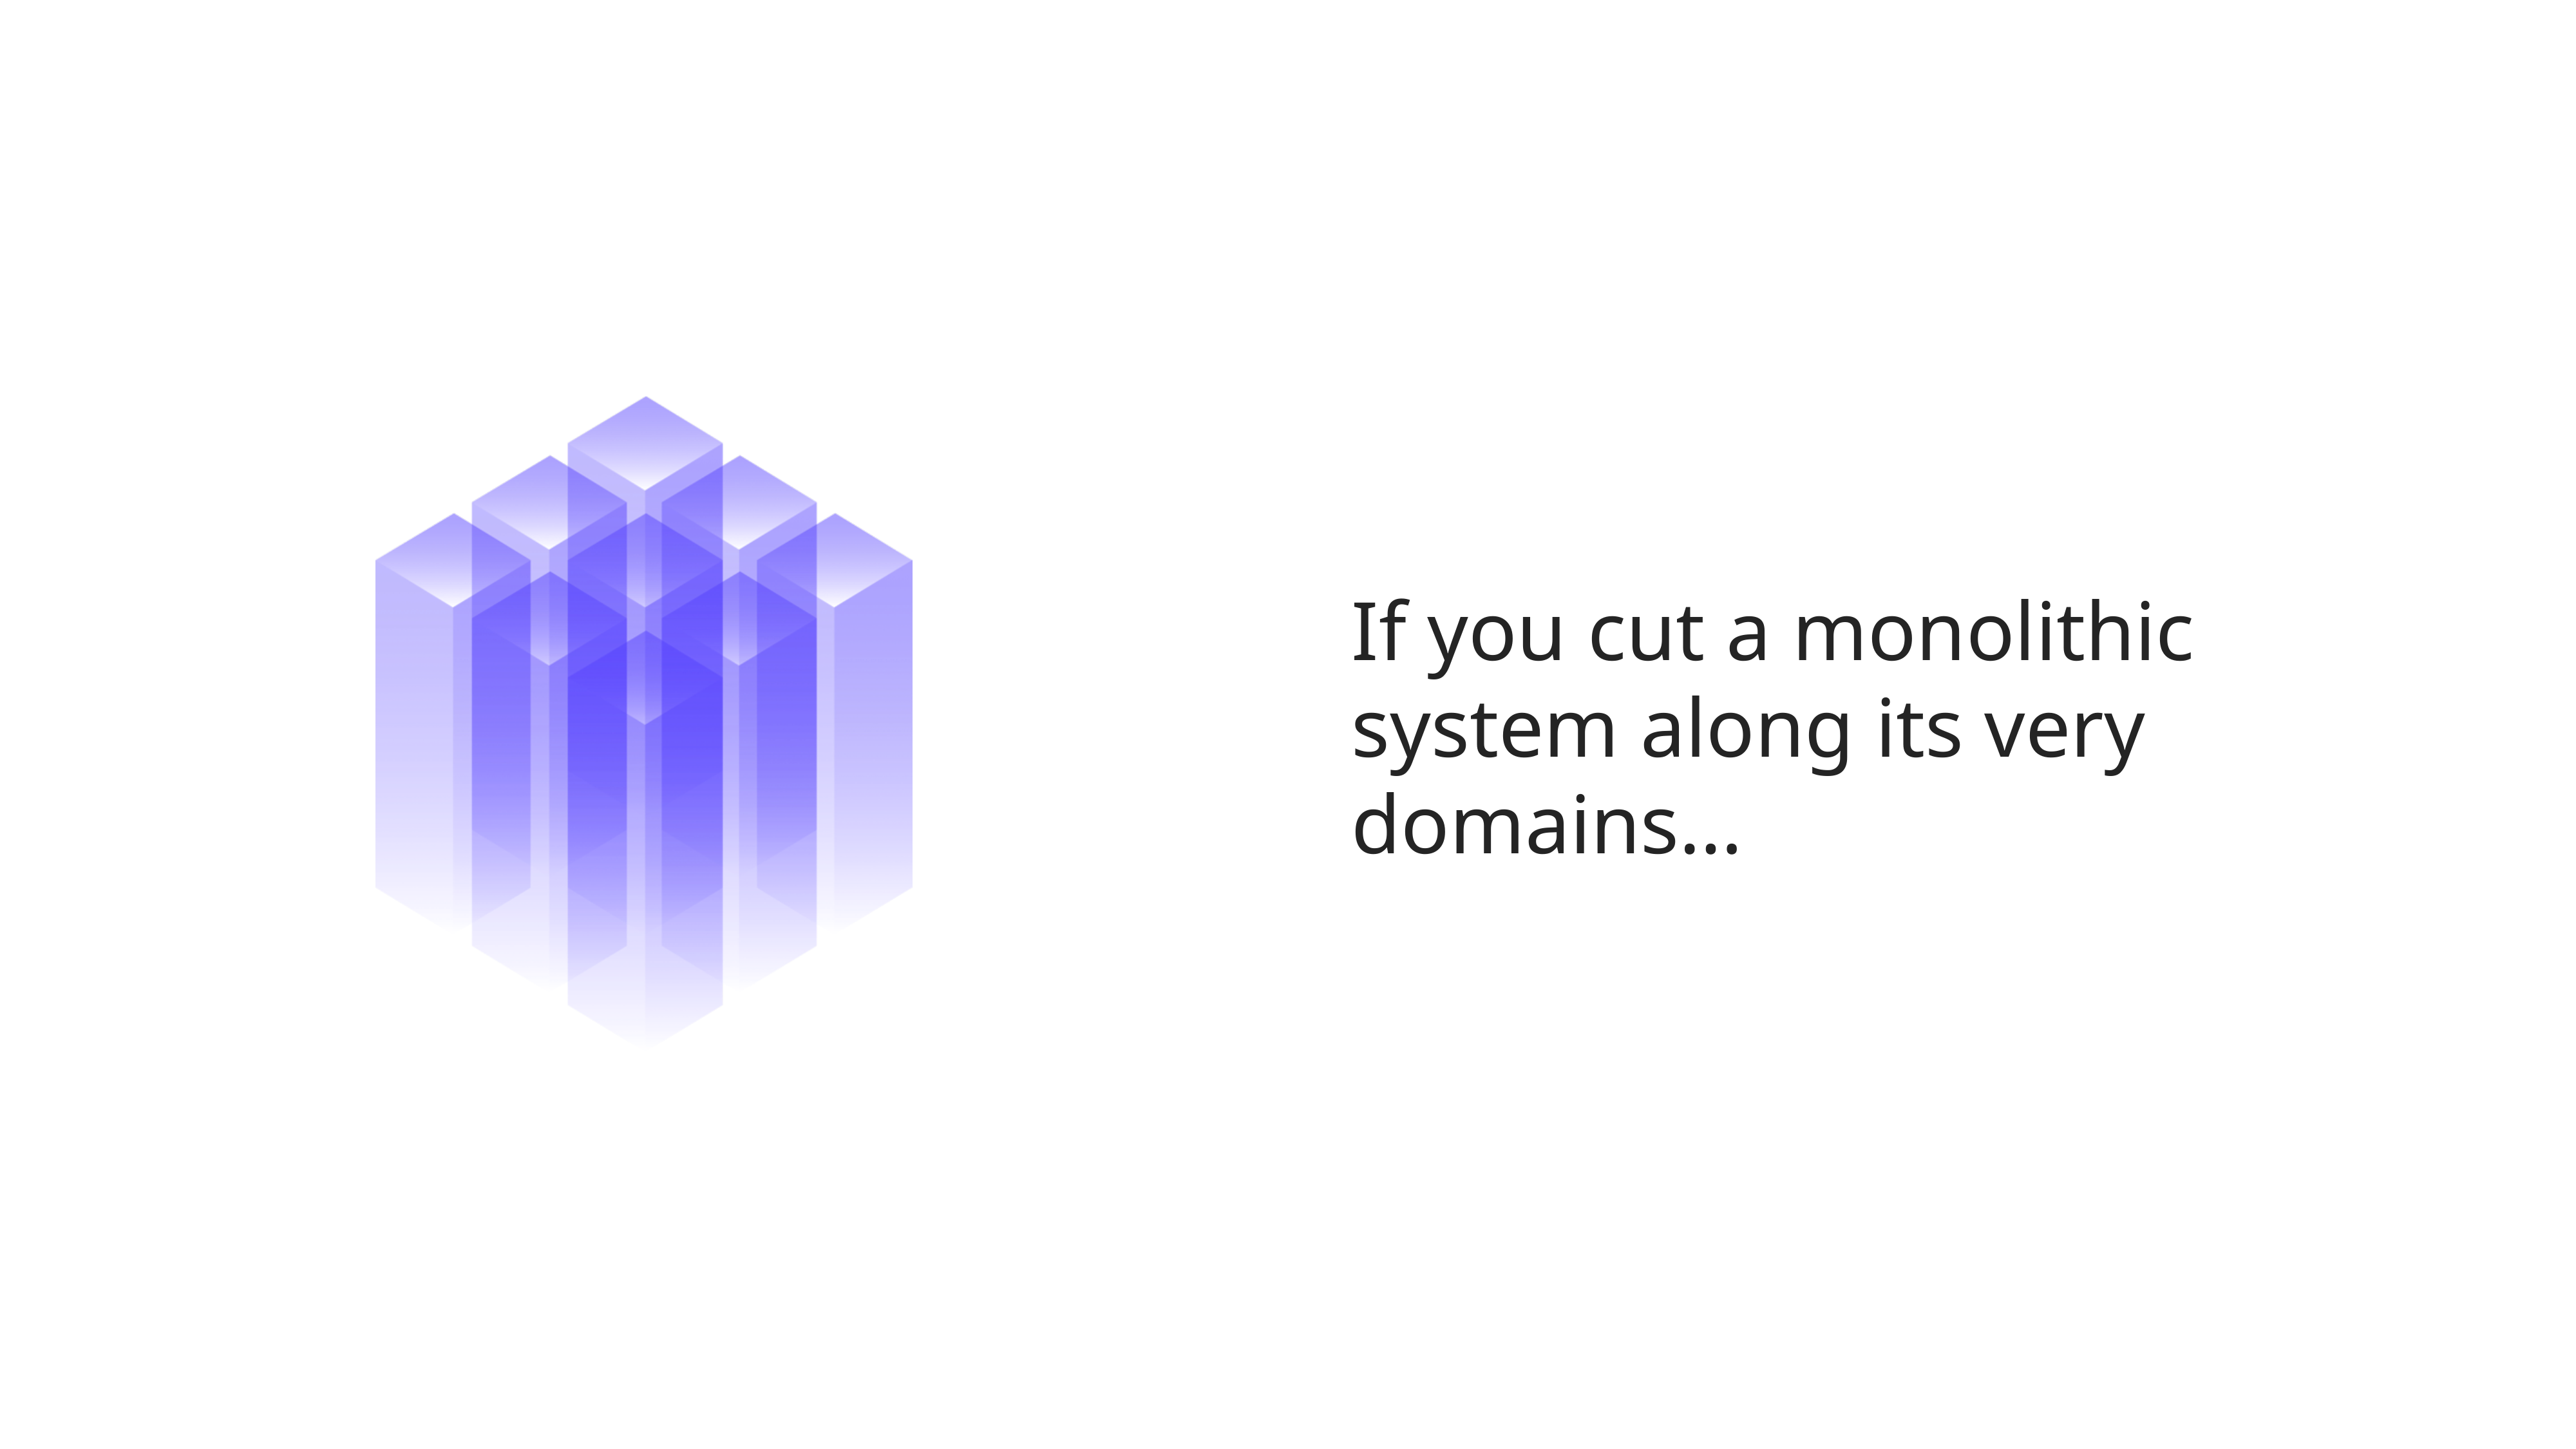

# If you cut a monolithic system along its very domains…